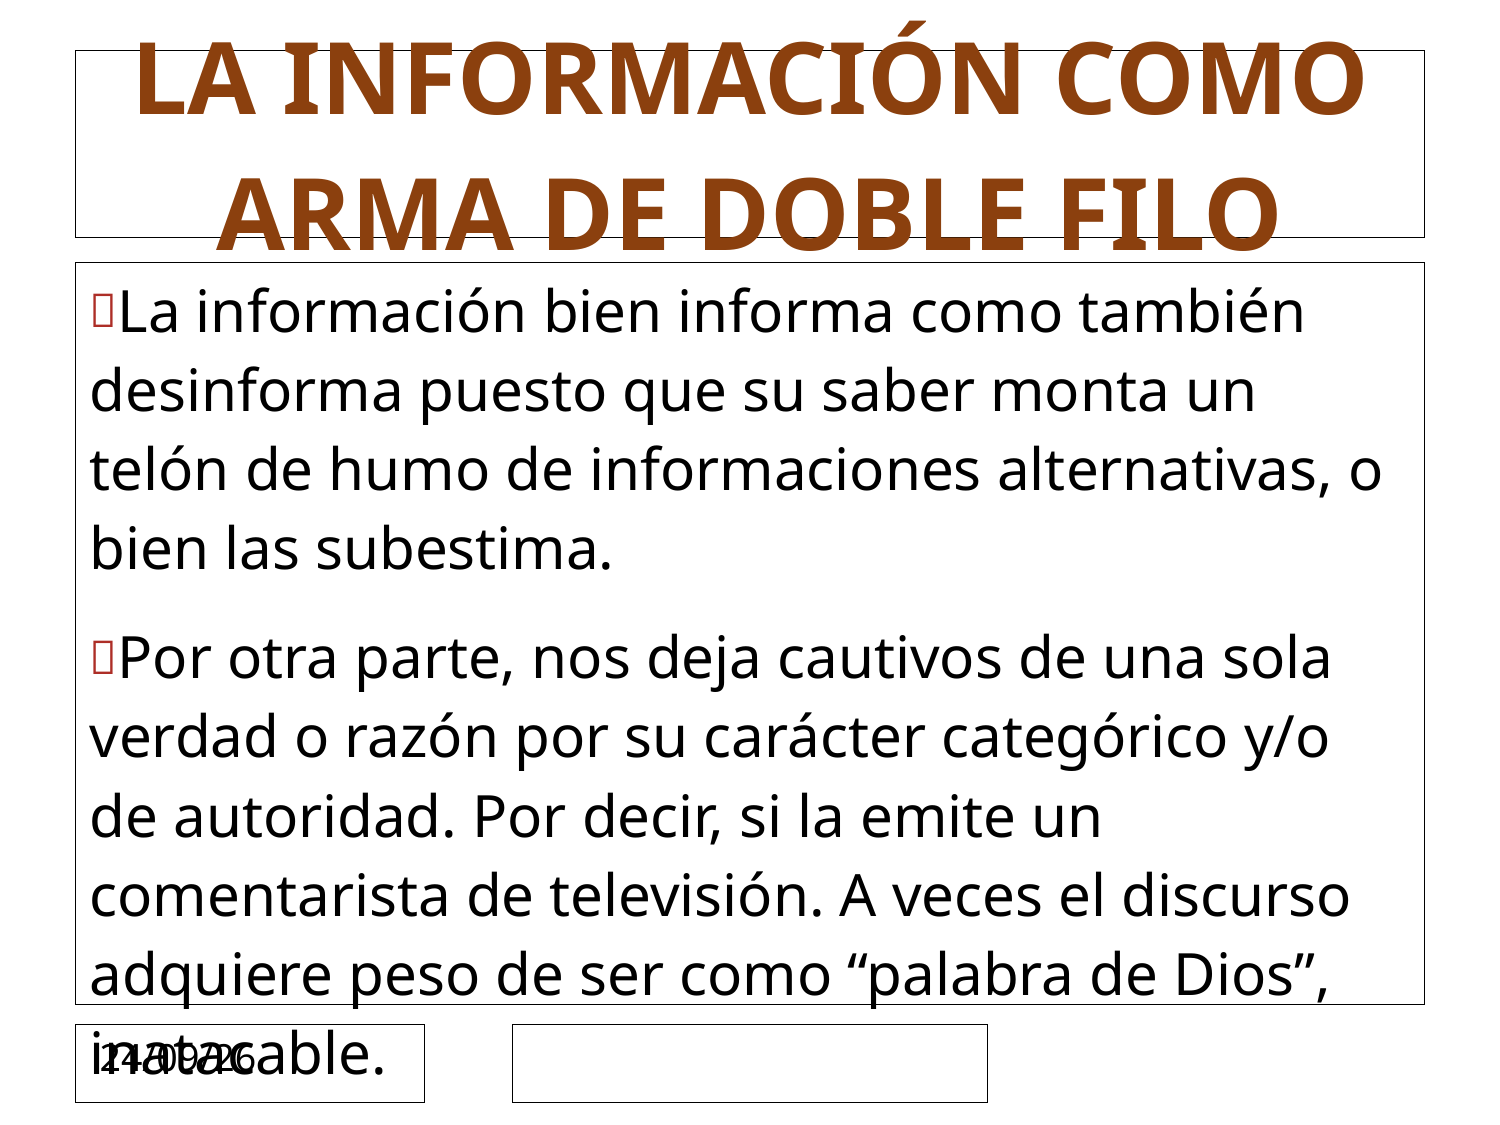

# LA INFORMACIÓN COMO ARMA DE DOBLE FILO
La información bien informa como también desinforma puesto que su saber monta un telón de humo de informaciones alternativas, o bien las subestima.
Por otra parte, nos deja cautivos de una sola verdad o razón por su carácter categórico y/o de autoridad. Por decir, si la emite un comentarista de televisión. A veces el discurso adquiere peso de ser como “palabra de Dios”, inatacable.